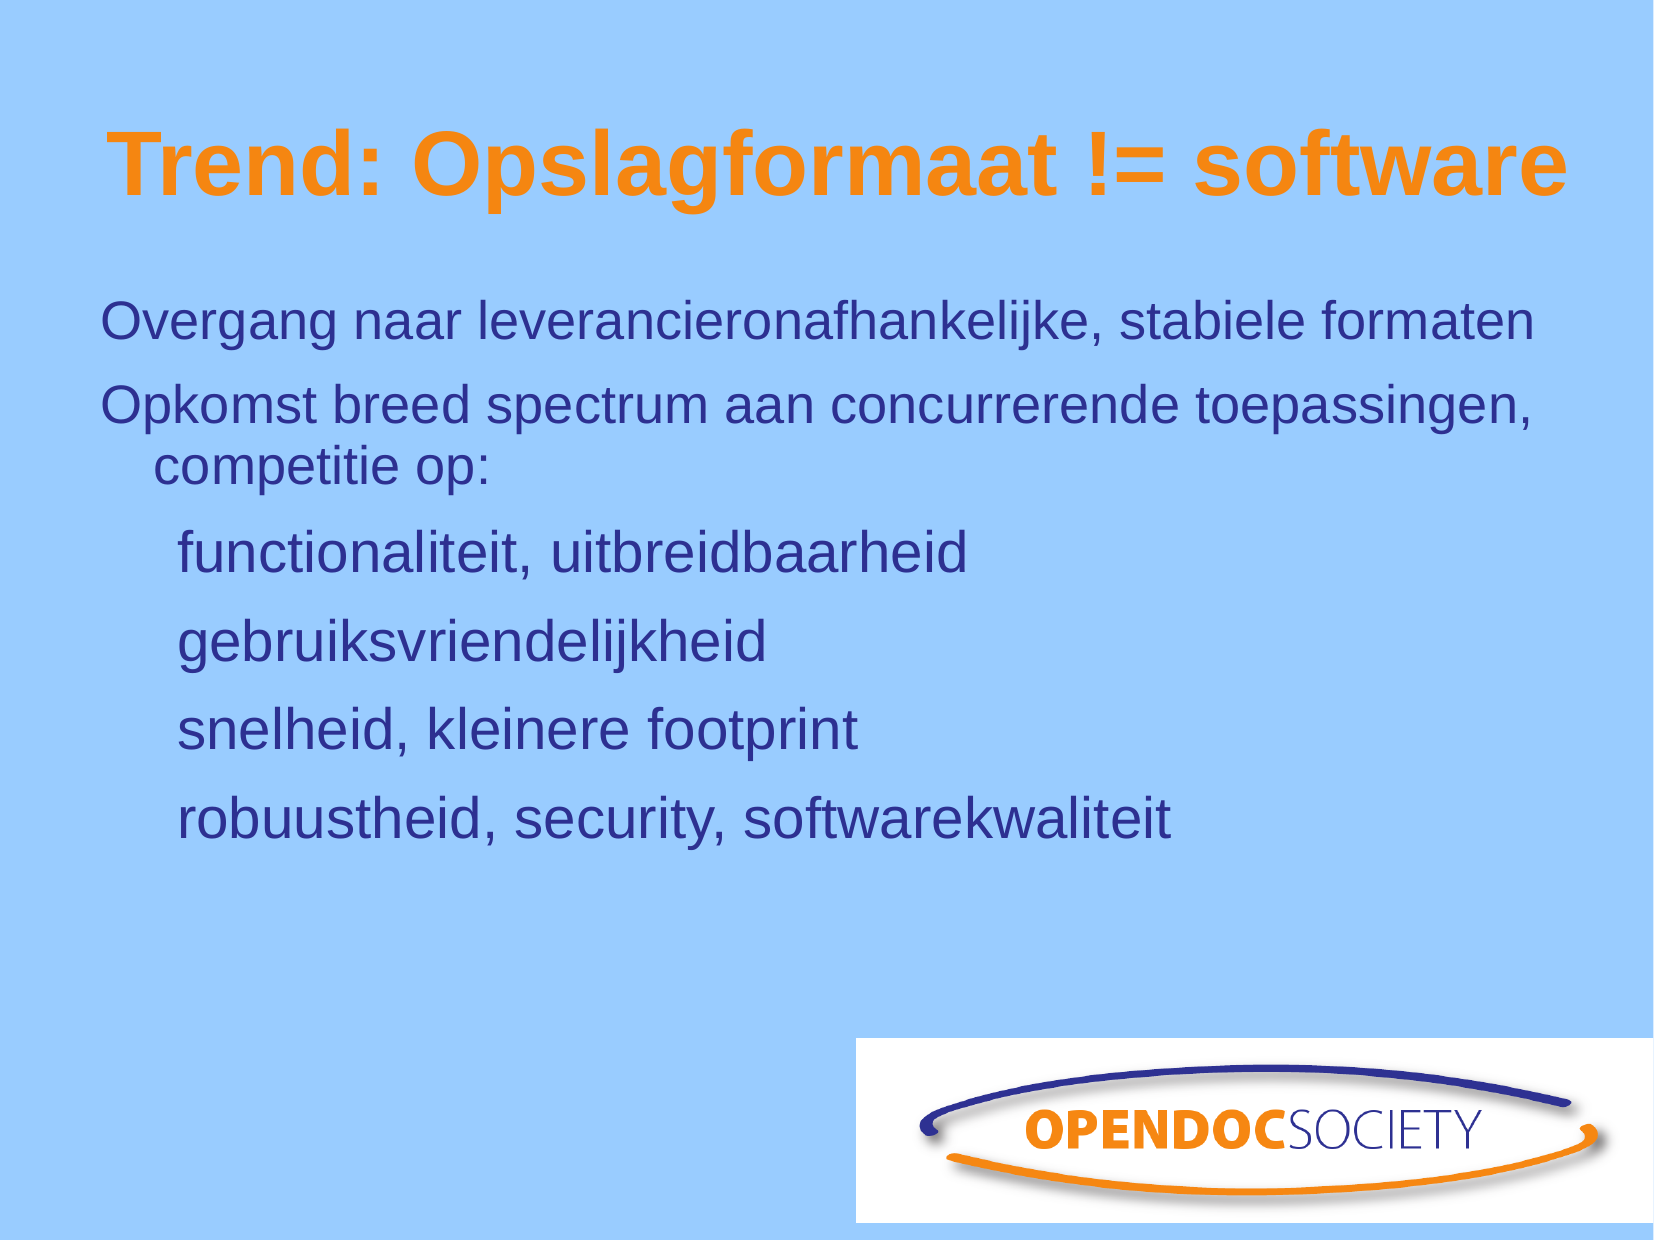

# Trend: Opslagformaat != software
Overgang naar leverancieronafhankelijke, stabiele formaten
Opkomst breed spectrum aan concurrerende toepassingen, competitie op:
functionaliteit, uitbreidbaarheid
gebruiksvriendelijkheid
snelheid, kleinere footprint
robuustheid, security, softwarekwaliteit